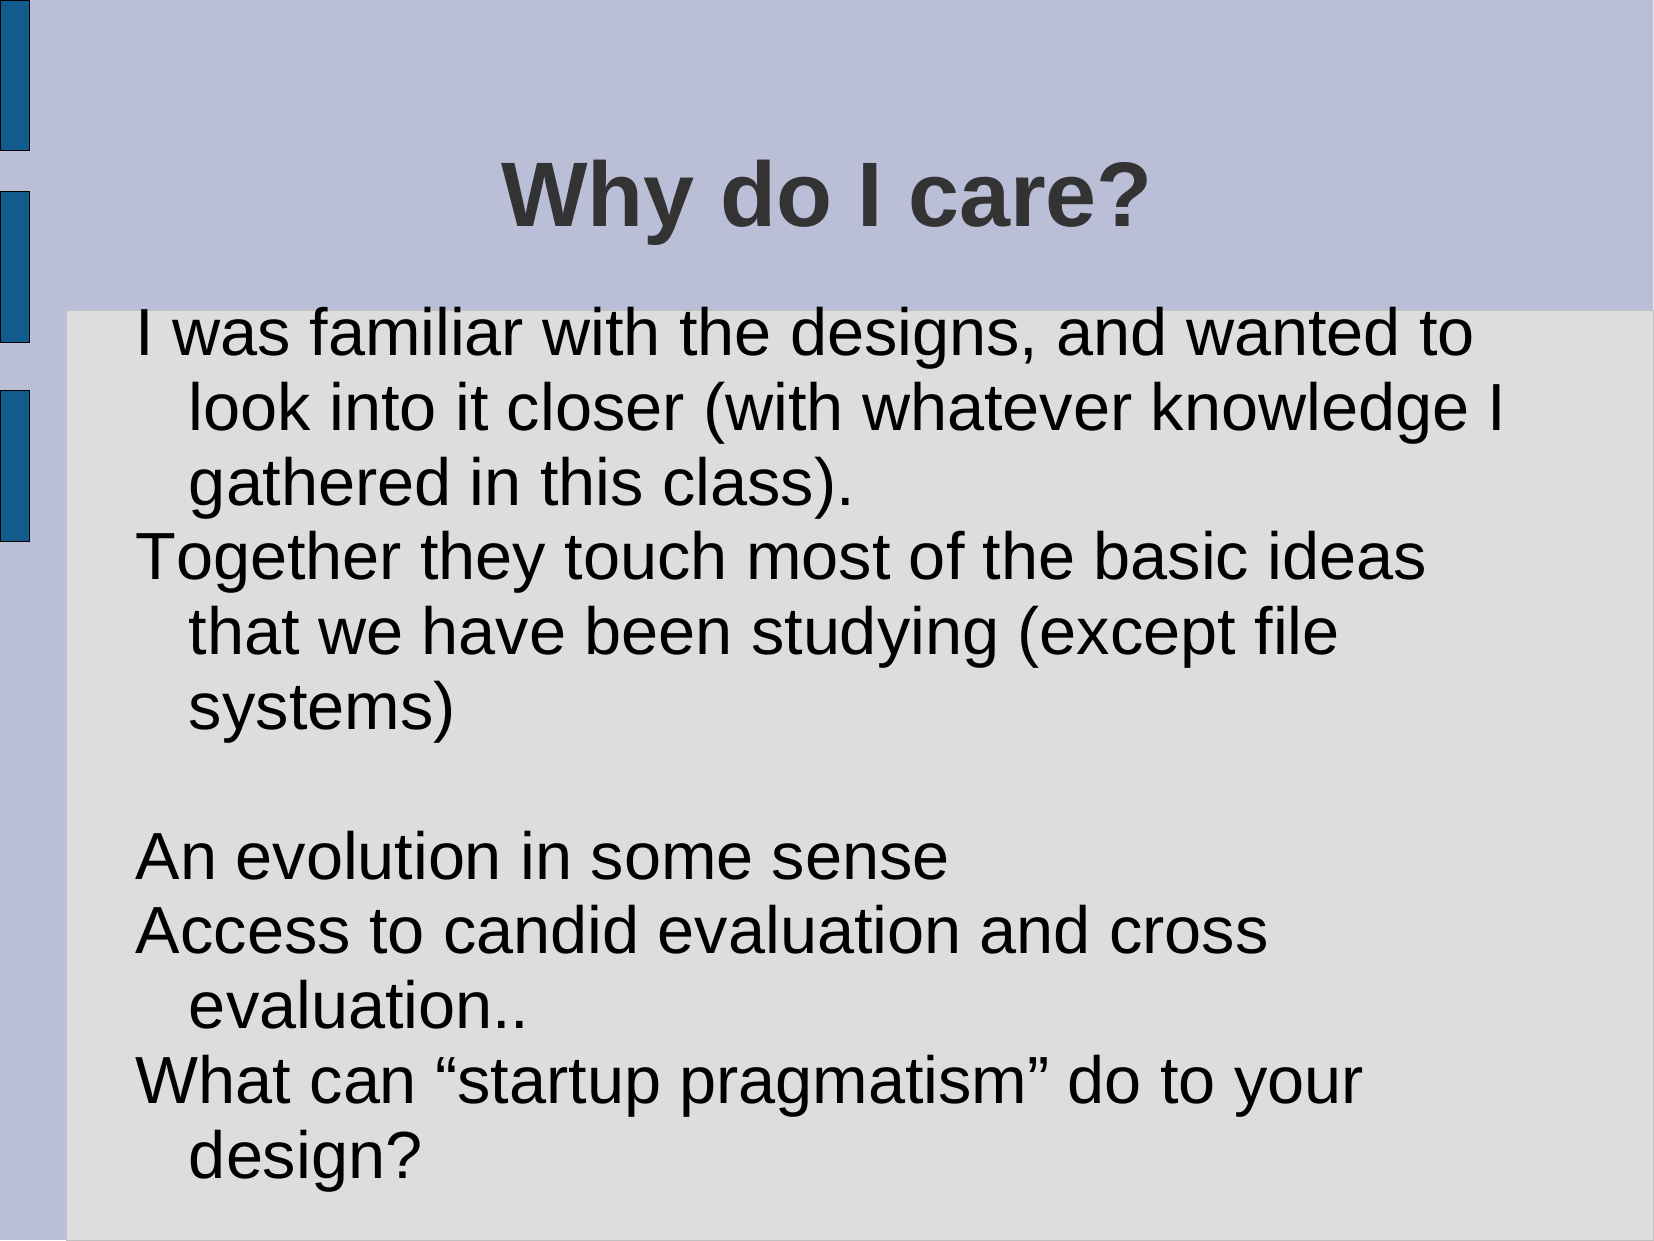

# Why do I care?
I was familiar with the designs, and wanted to look into it closer (with whatever knowledge I gathered in this class).
Together they touch most of the basic ideas that we have been studying (except file systems)
An evolution in some sense
Access to candid evaluation and cross evaluation..
What can “startup pragmatism” do to your design?